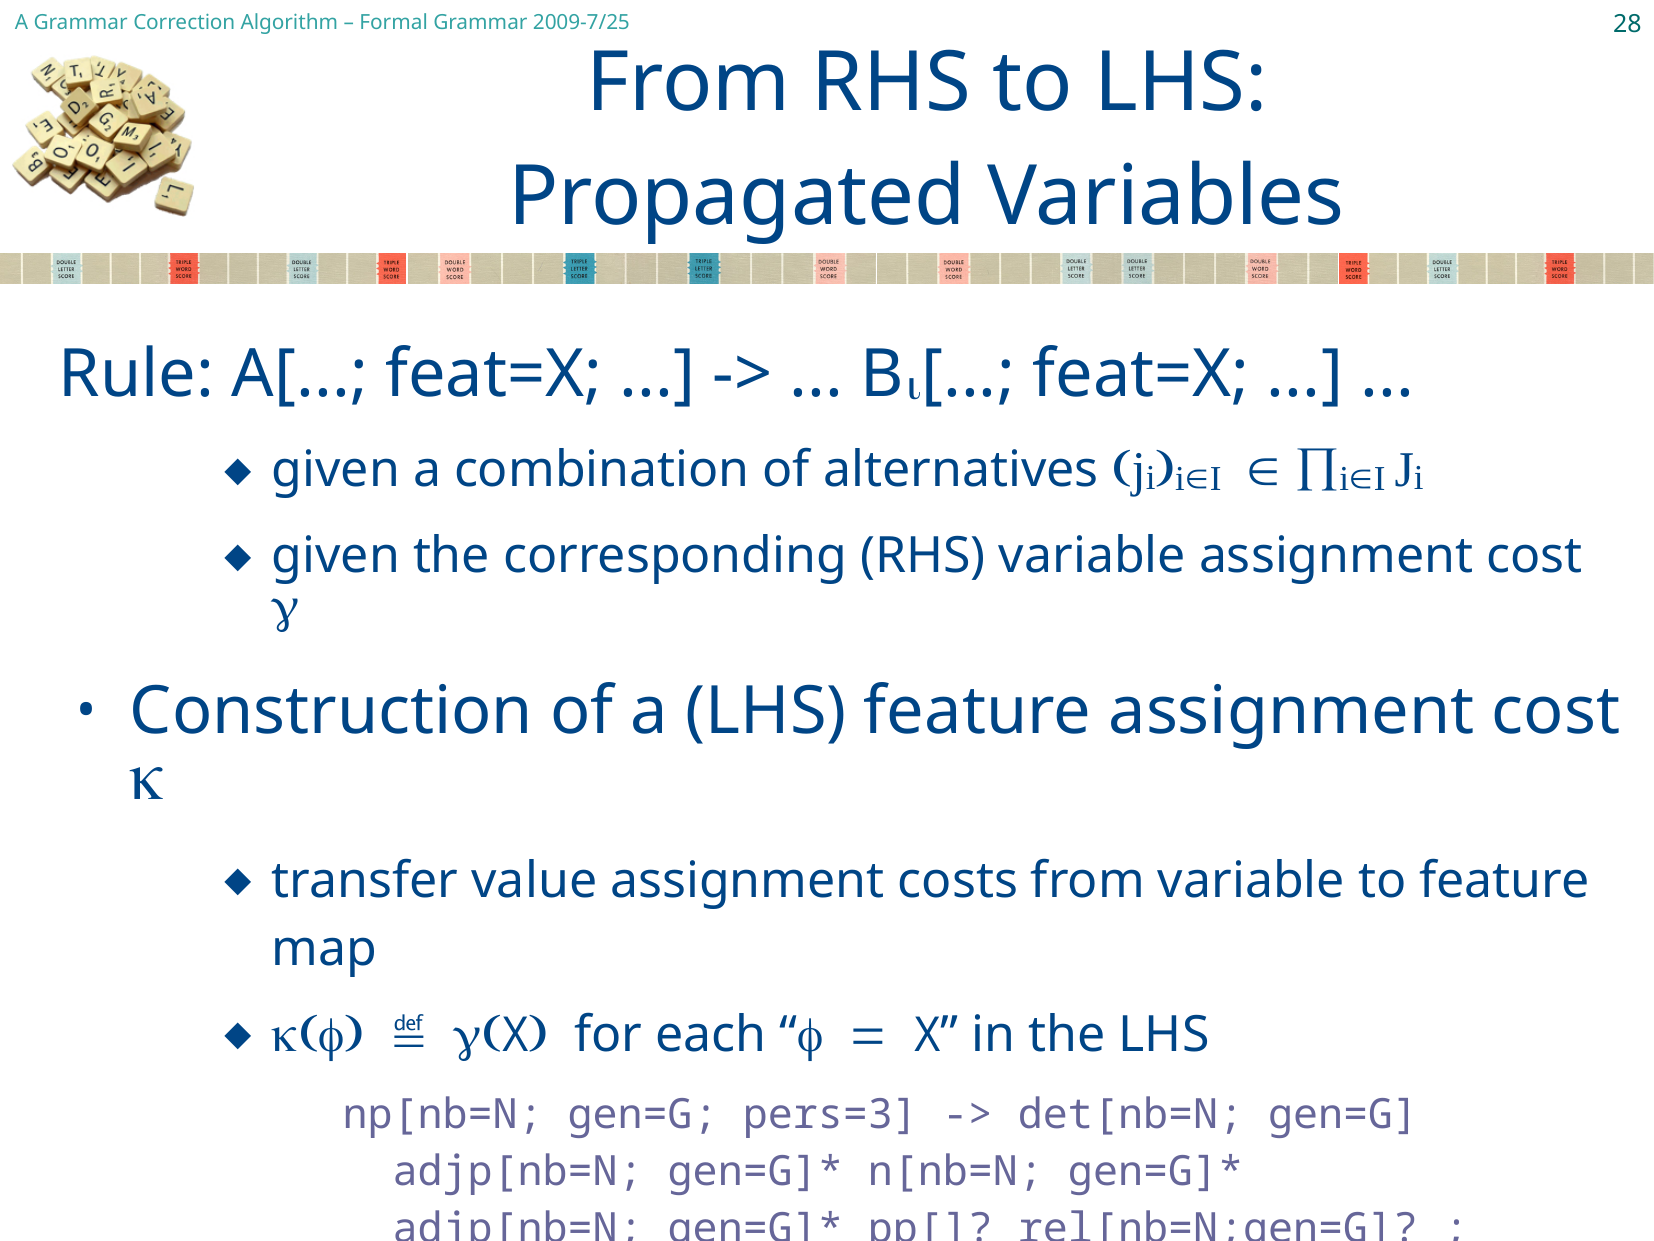

28
# From RHS to LHS: Propagated Variables
Rule: A[...; feat=X; ...] -> ... Bi[...; feat=X; ...] ...
given a combination of alternatives (ji)i∈I ∈ ∏i∈I Ji
given the corresponding (RHS) variable assignment cost γ
Construction of a (LHS) feature assignment cost κ
transfer value assignment costs from variable to feature map
κ(ϕ) ≝ γ(X) for each “ϕ = X” in the LHS
np[nb=N; gen=G; pers=3] -> det[nb=N; gen=G]
 adjp[nb=N; gen=G]* n[nb=N; gen=G]*
 adjp[nb=N; gen=G]* pp[]? rel[nb=N;gen=G]? ;
γ = (N  (sg  4, pl  7), G  (masc  4, fem  6))
κ = (nb  (sg  4, pl  7), gen  (masc  4, fem  6))